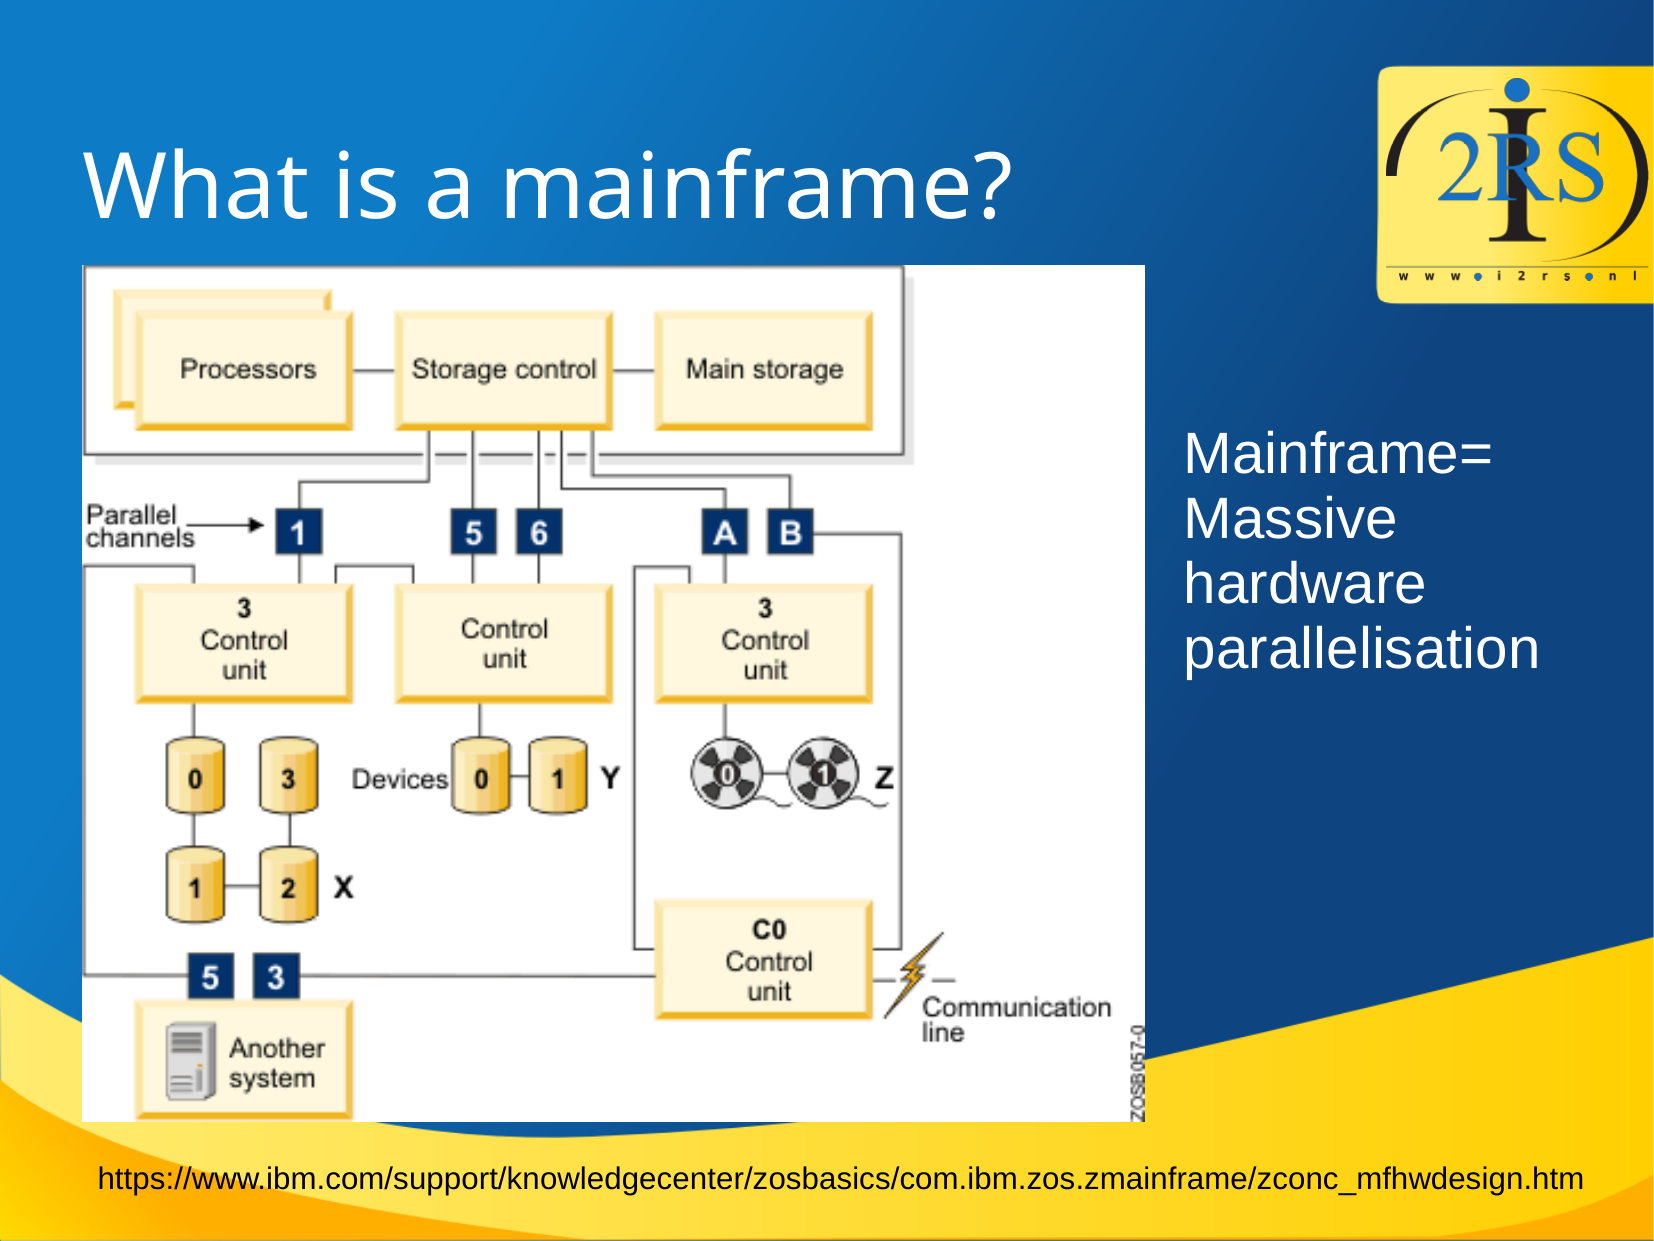

# What is a mainframe?
Mainframe=
Massive hardware parallelisation
https://www.ibm.com/support/knowledgecenter/zosbasics/com.ibm.zos.zmainframe/zconc_mfhwdesign.htm